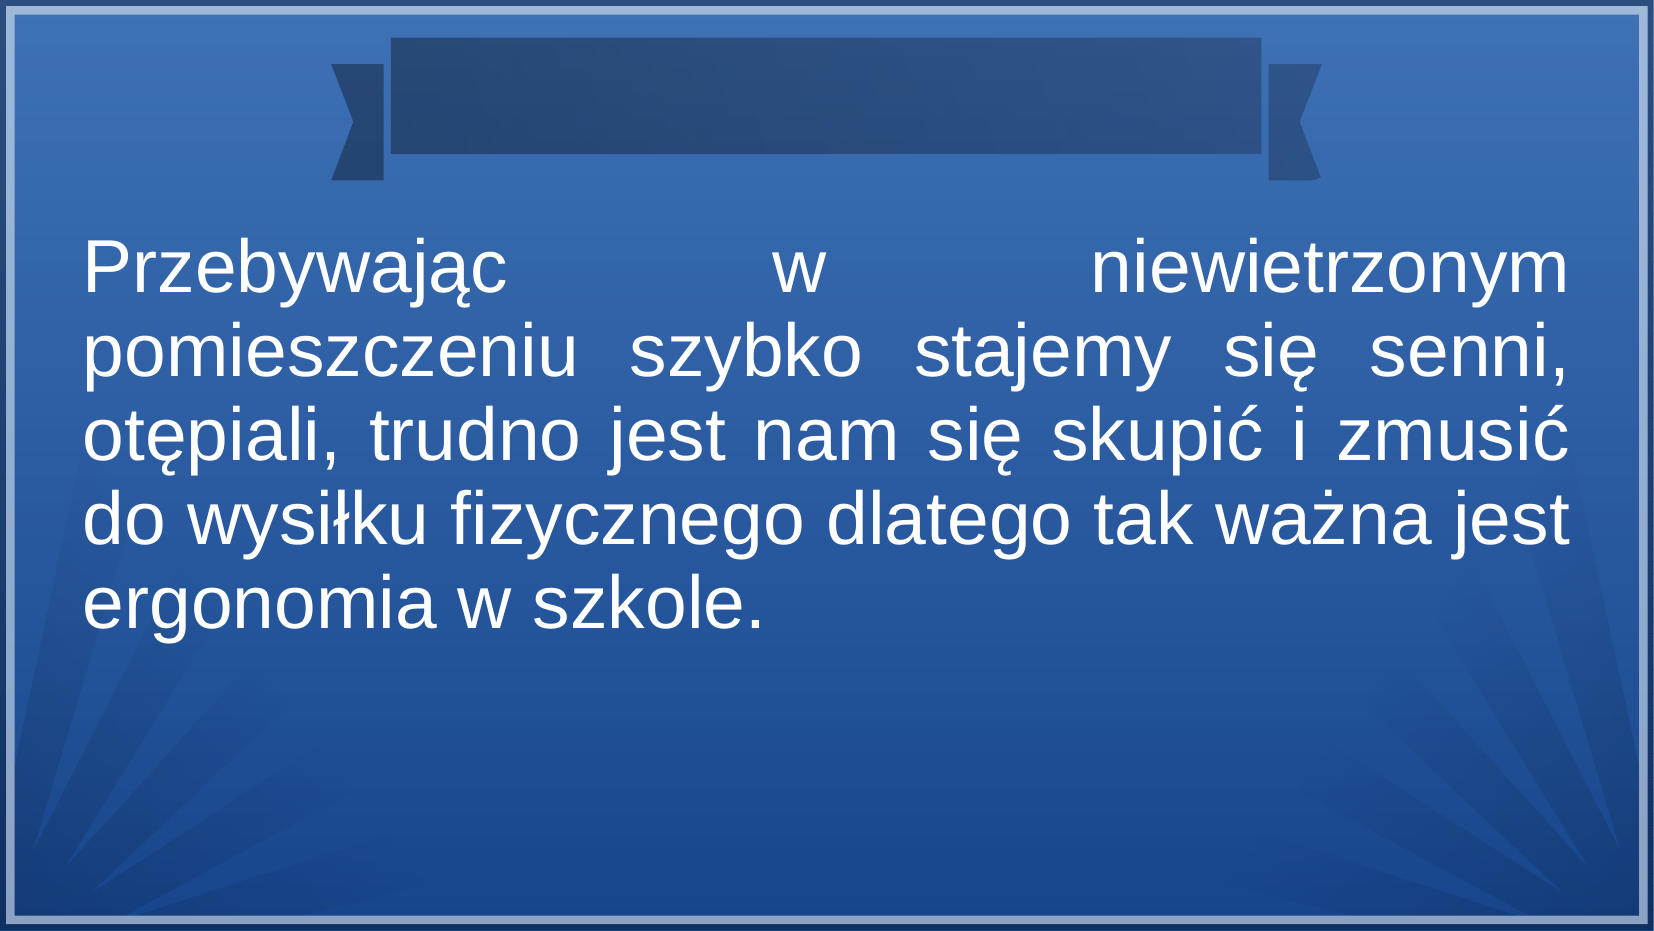

#
Przebywając w niewietrzonym pomieszczeniu szybko stajemy się senni, otępiali, trudno jest nam się skupić i zmusić do wysiłku fizycznego dlatego tak ważna jest ergonomia w szkole.